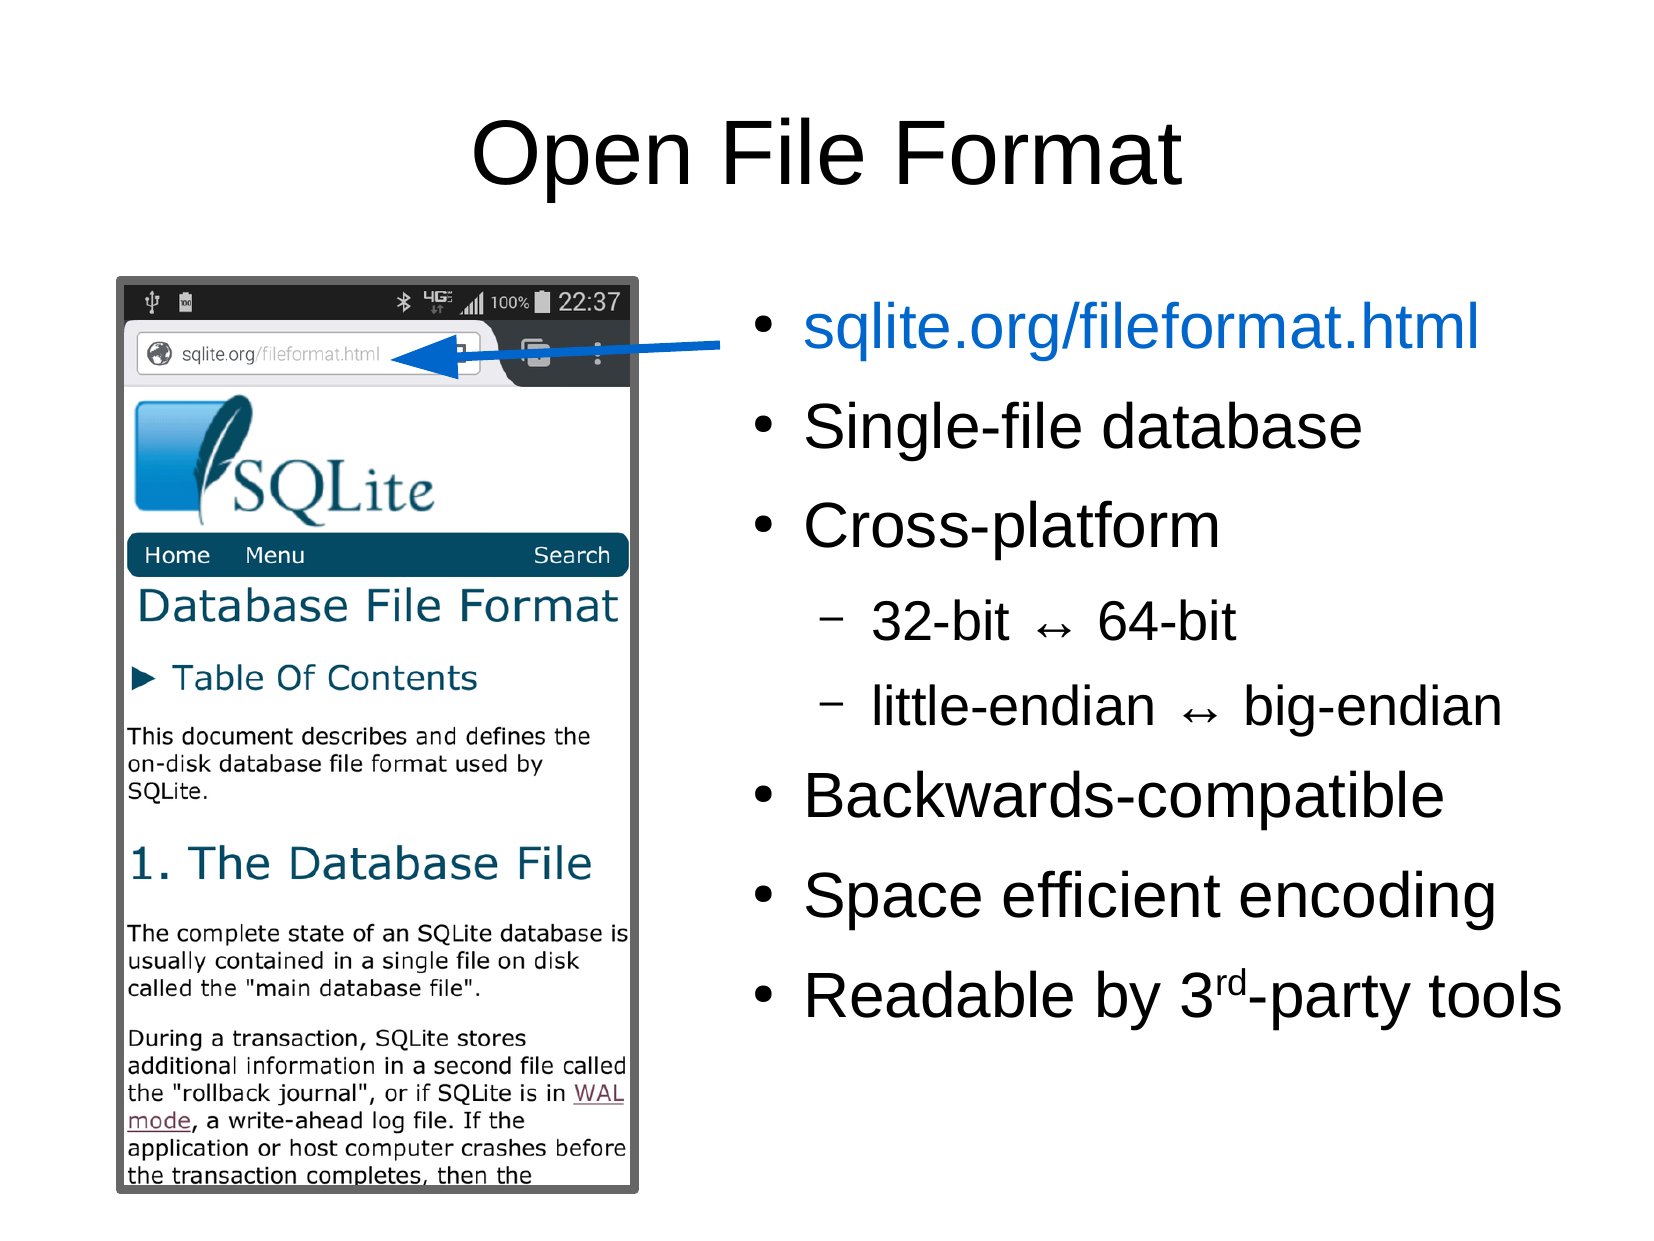

# Open File Format
sqlite.org/fileformat.html
Single-file database
Cross-platform
32-bit ↔ 64-bit
little-endian ↔ big-endian
Backwards-compatible
Space efficient encoding
Readable by 3rd-party tools